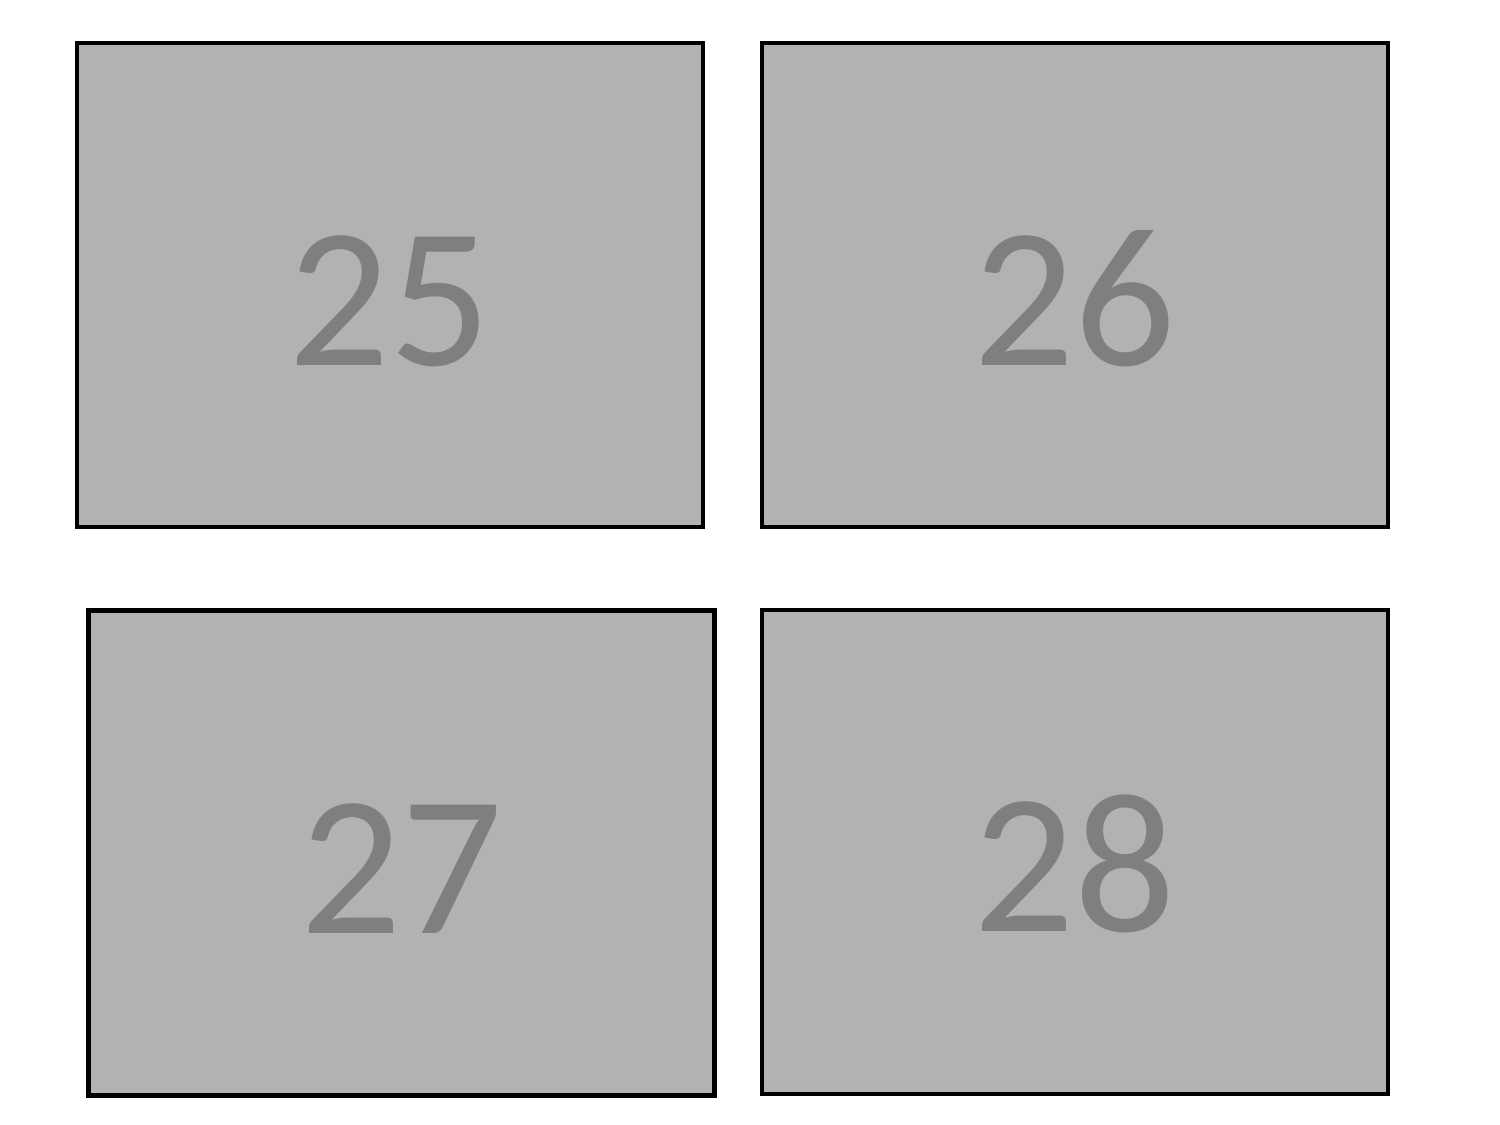

Je elektrické pole kolem každého tělesa?
25
Na která tělesa působí silou elektrické pole?
26
Mění se velikost elektrické síly působící na zelektrovaná tělesa se vzdáleností?
Porovnej elektrické a gravitační pole. Kde vznikají a na jaká tělesa působí?
28
27